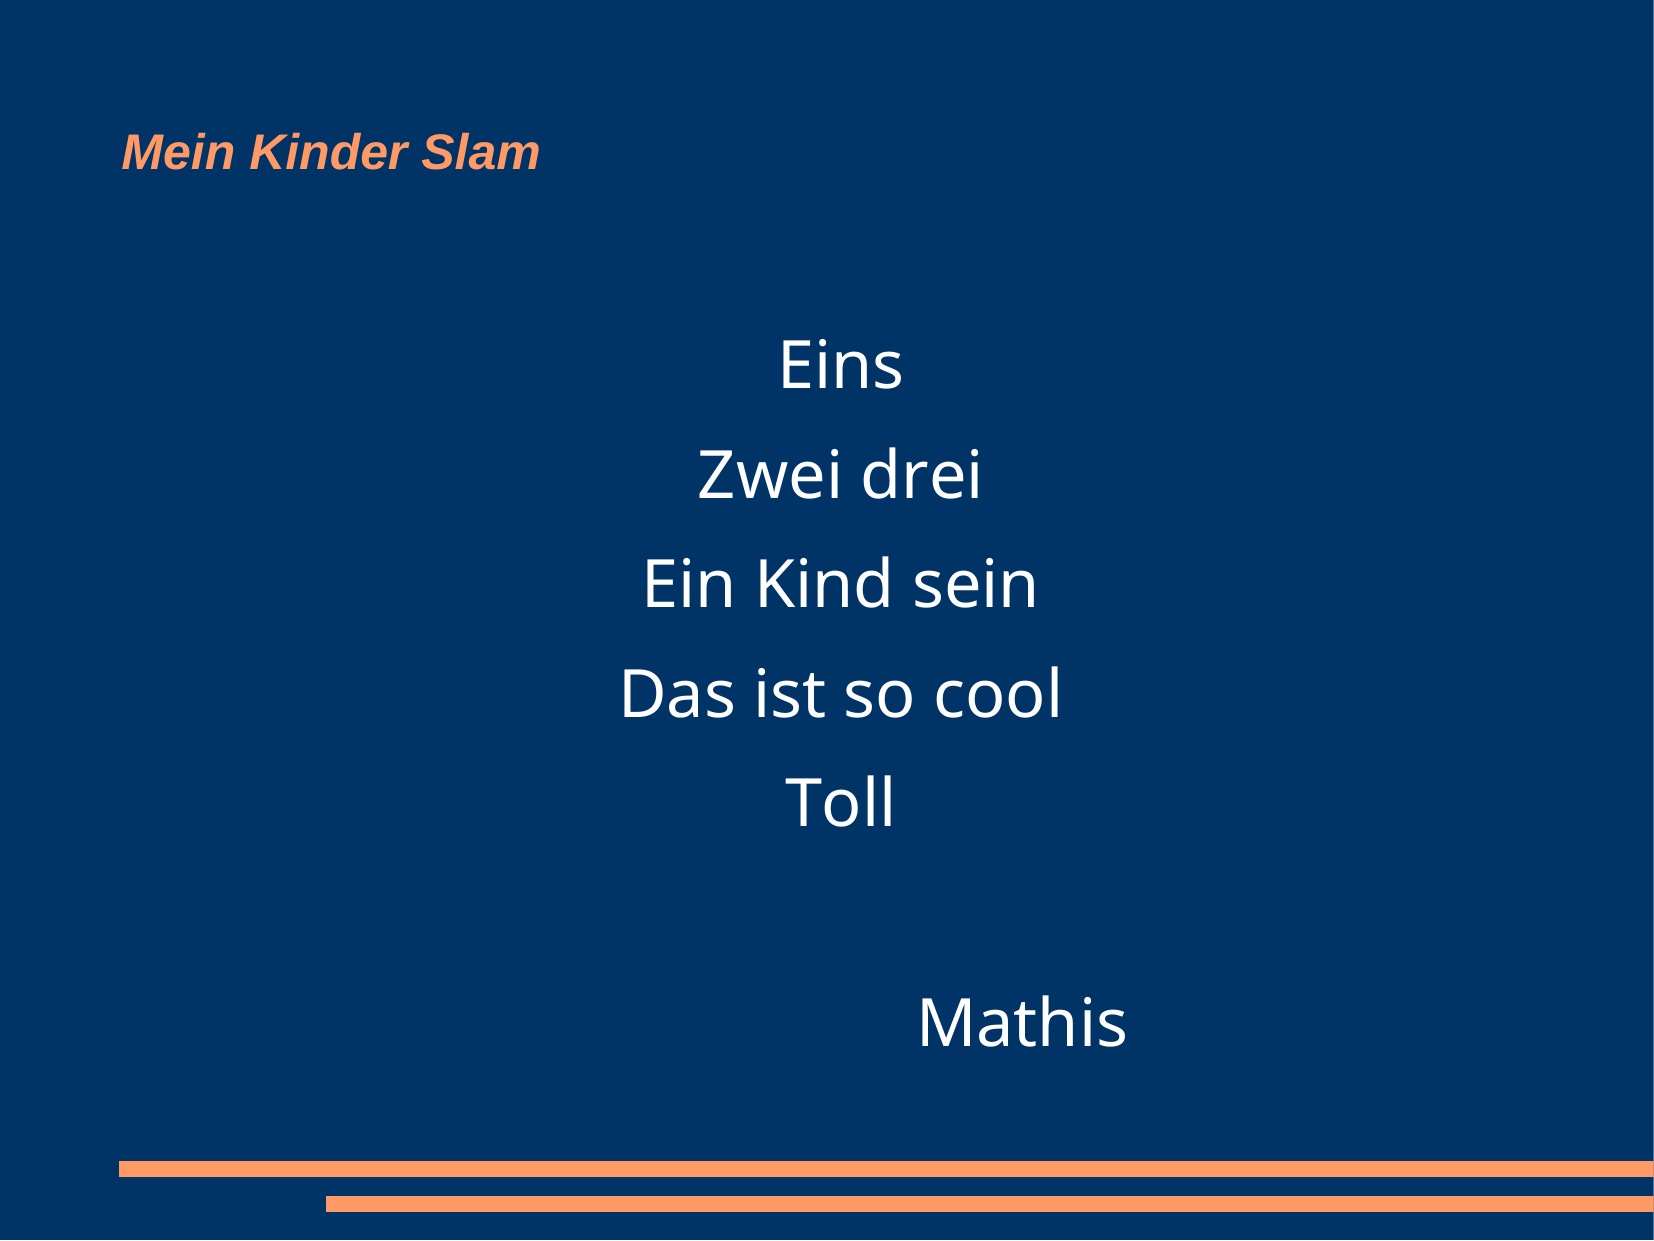

# Mein Kinder Slam
Eins
Zwei drei
Ein Kind sein
Das ist so cool
Toll
 Mathis